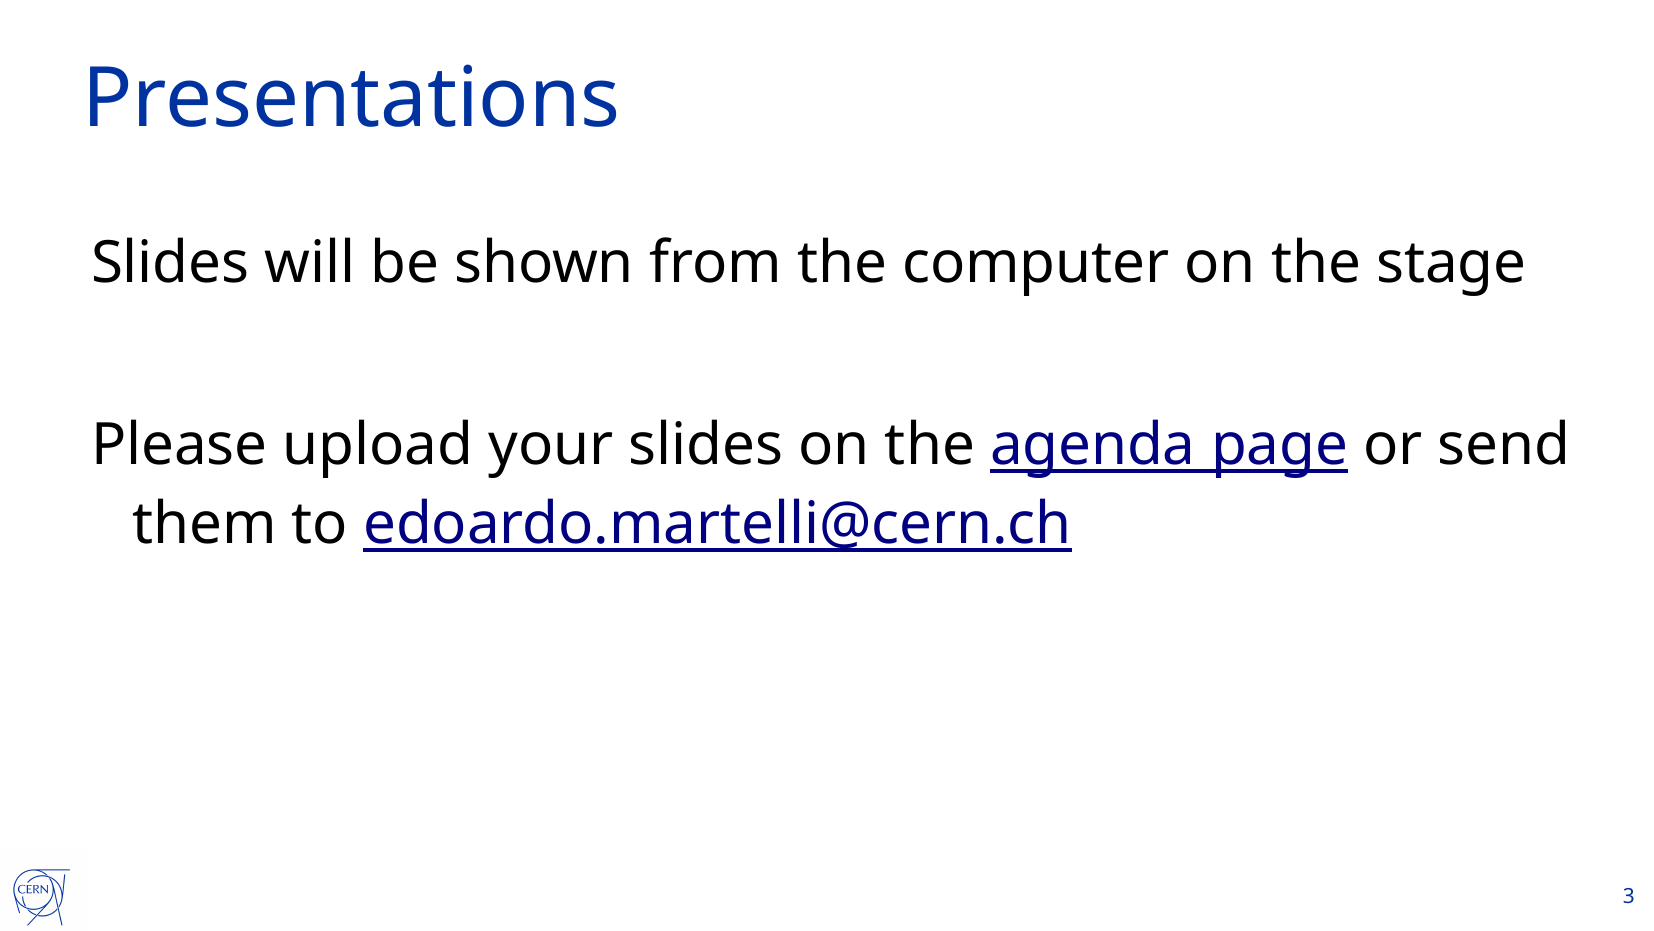

# Presentations
Slides will be shown from the computer on the stage
Please upload your slides on the agenda page or send them to edoardo.martelli@cern.ch